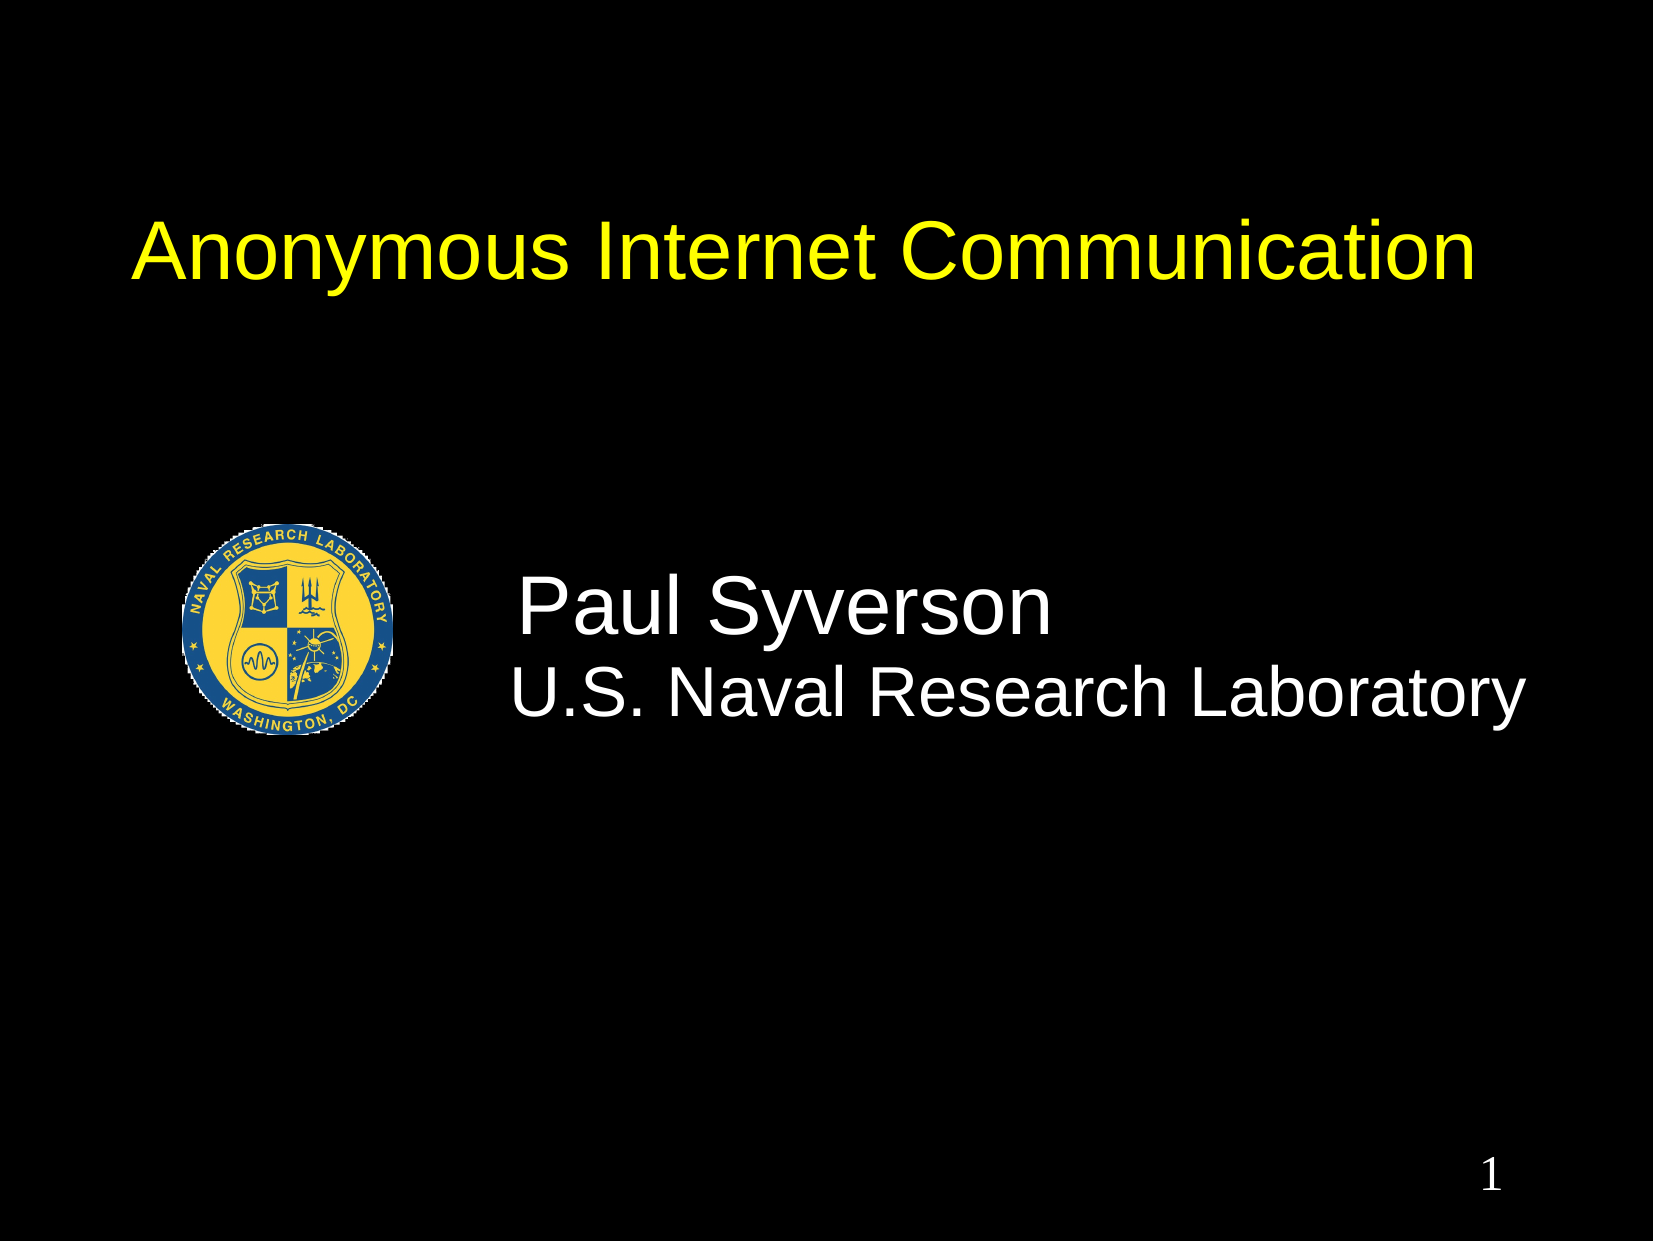

Anonymous Internet Communication
# Paul Syverson
U.S. Naval Research Laboratory